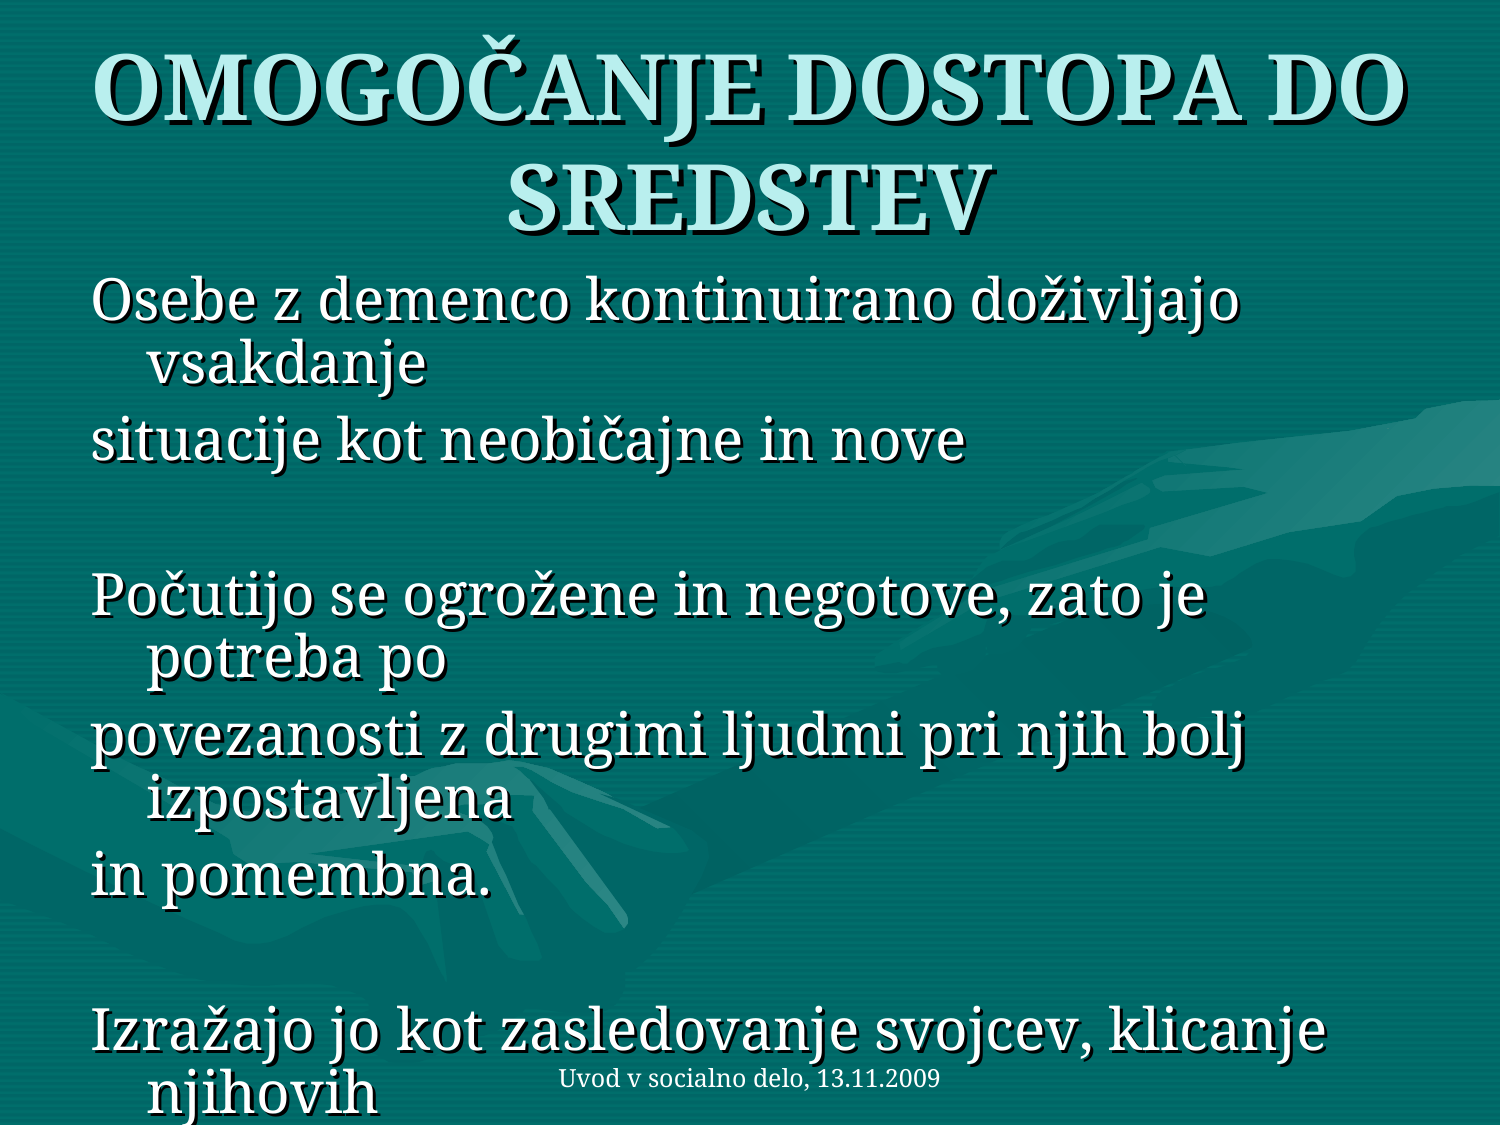

# OMOGOČANJE DOSTOPA DO SREDSTEV
Osebe z demenco kontinuirano doživljajo vsakdanje
situacije kot neobičajne in nove
Počutijo se ogrožene in negotove, zato je potreba po
povezanosti z drugimi ljudmi pri njih bolj izpostavljena
in pomembna.
Izražajo jo kot zasledovanje svojcev, klicanje njihovih
imen, nenehno oklepanje
Uvod v socialno delo, 13.11.2009